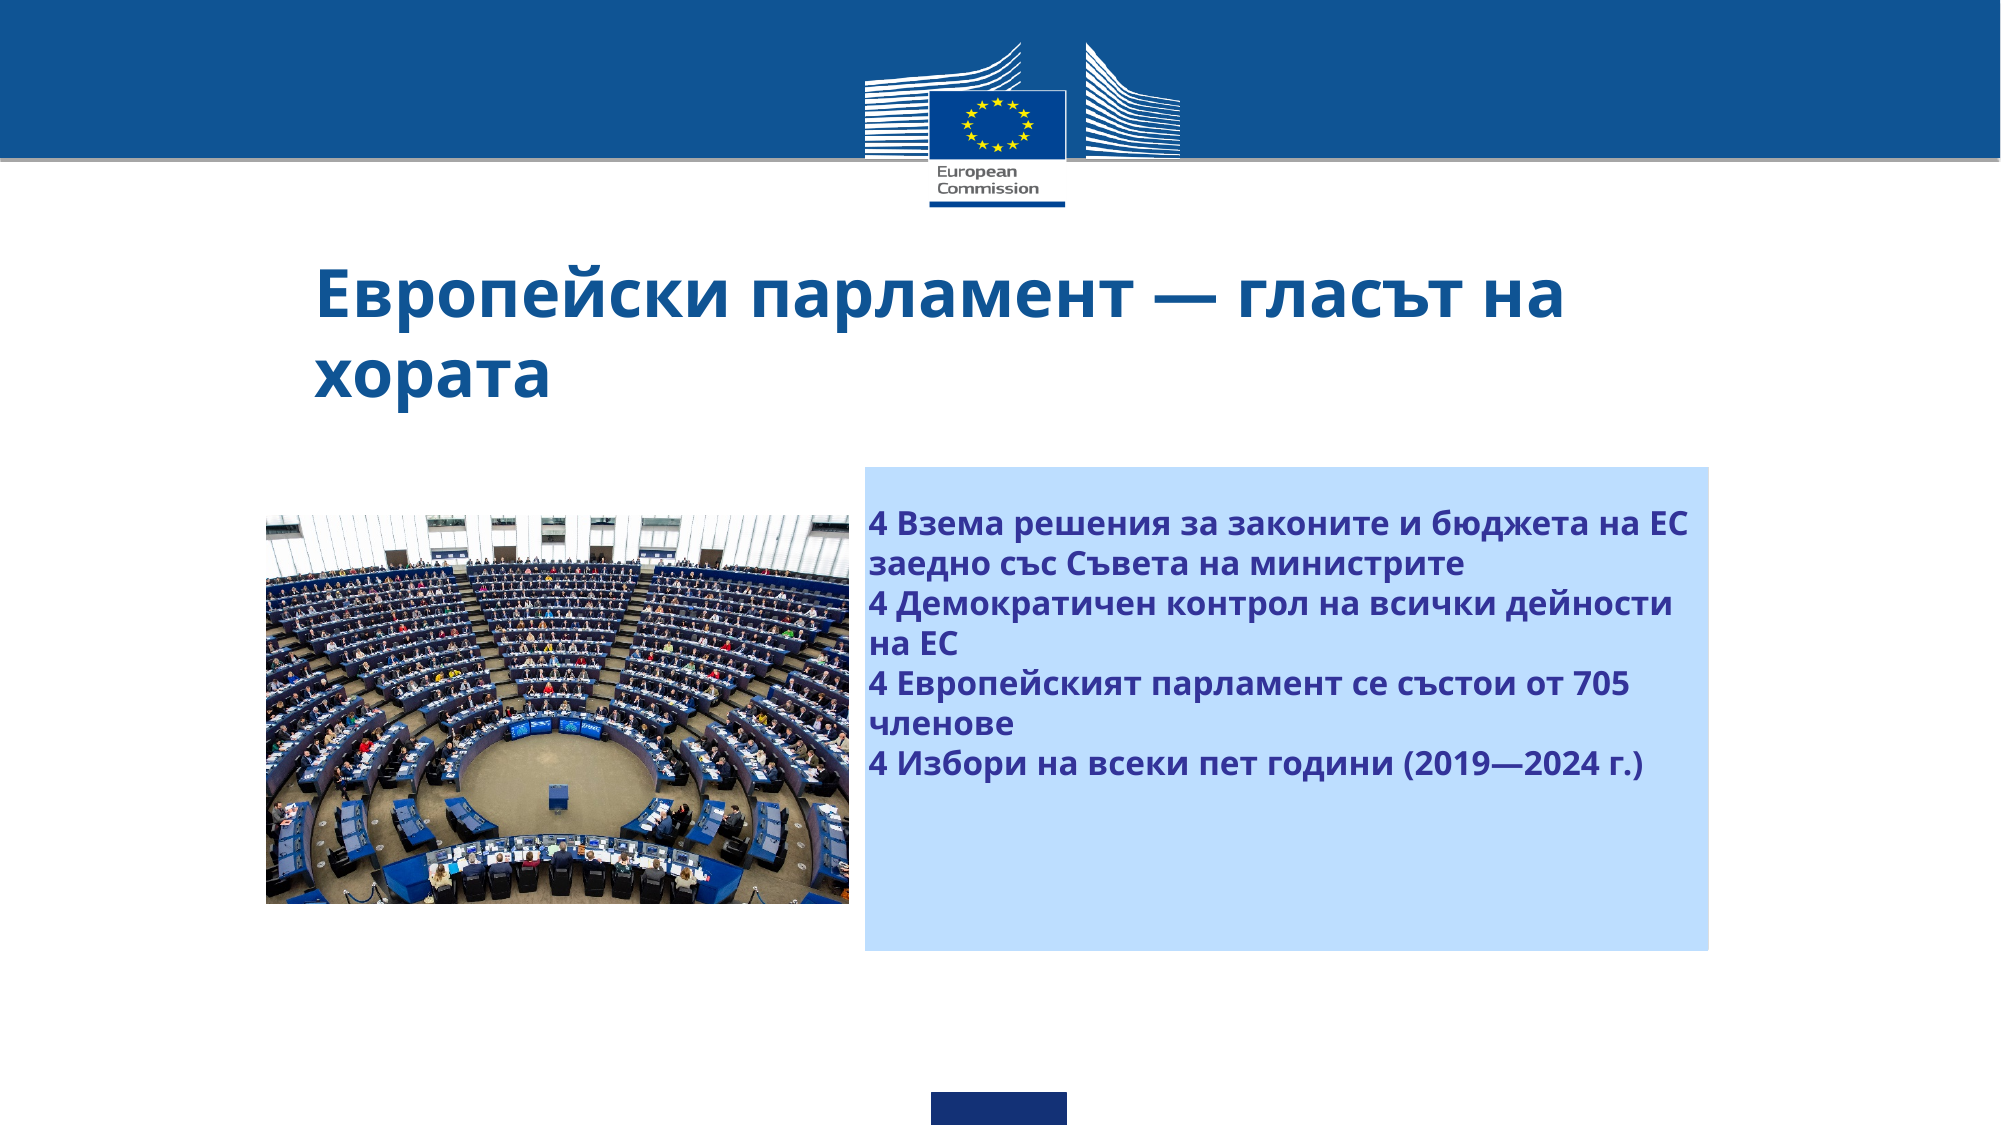

Европейски парламент — гласът на хората
4 Взема решения за законите и бюджета на ЕС заедно със Съвета на министрите
4 Демократичен контрол на всички дейности на ЕС
4 Европейският парламент се състои от 705 членове
4 Избори на всеки пет години (2019—2024 г.)